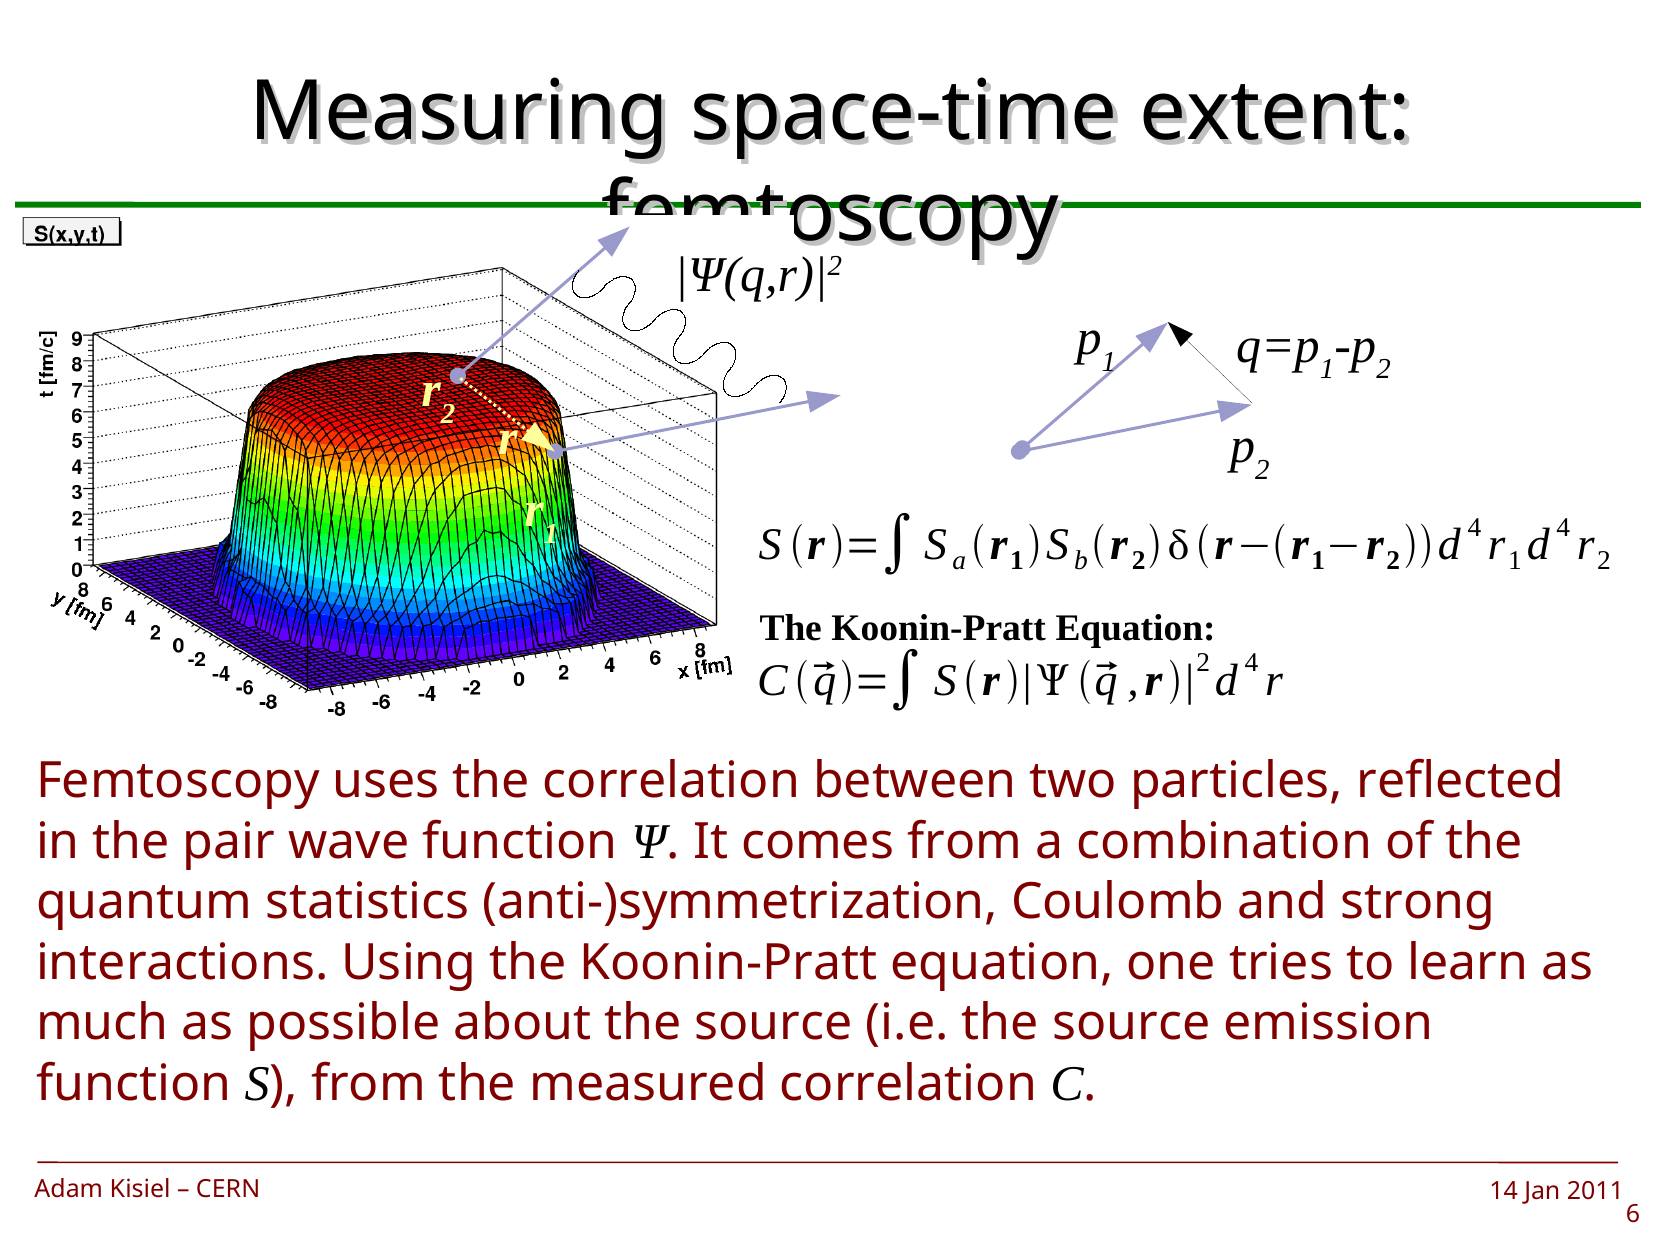

# Measuring space-time extent: femtoscopy
|Ψ(q,r)|2
r2
r
r1
p1
q=p1-p2
p2
The Koonin-Pratt Equation:
Femtoscopy uses the correlation between two particles, reflected in the pair wave function Ψ. It comes from a combination of the quantum statistics (anti-)symmetrization, Coulomb and strong interactions. Using the Koonin-Pratt equation, one tries to learn as much as possible about the source (i.e. the source emission function S), from the measured correlation C.